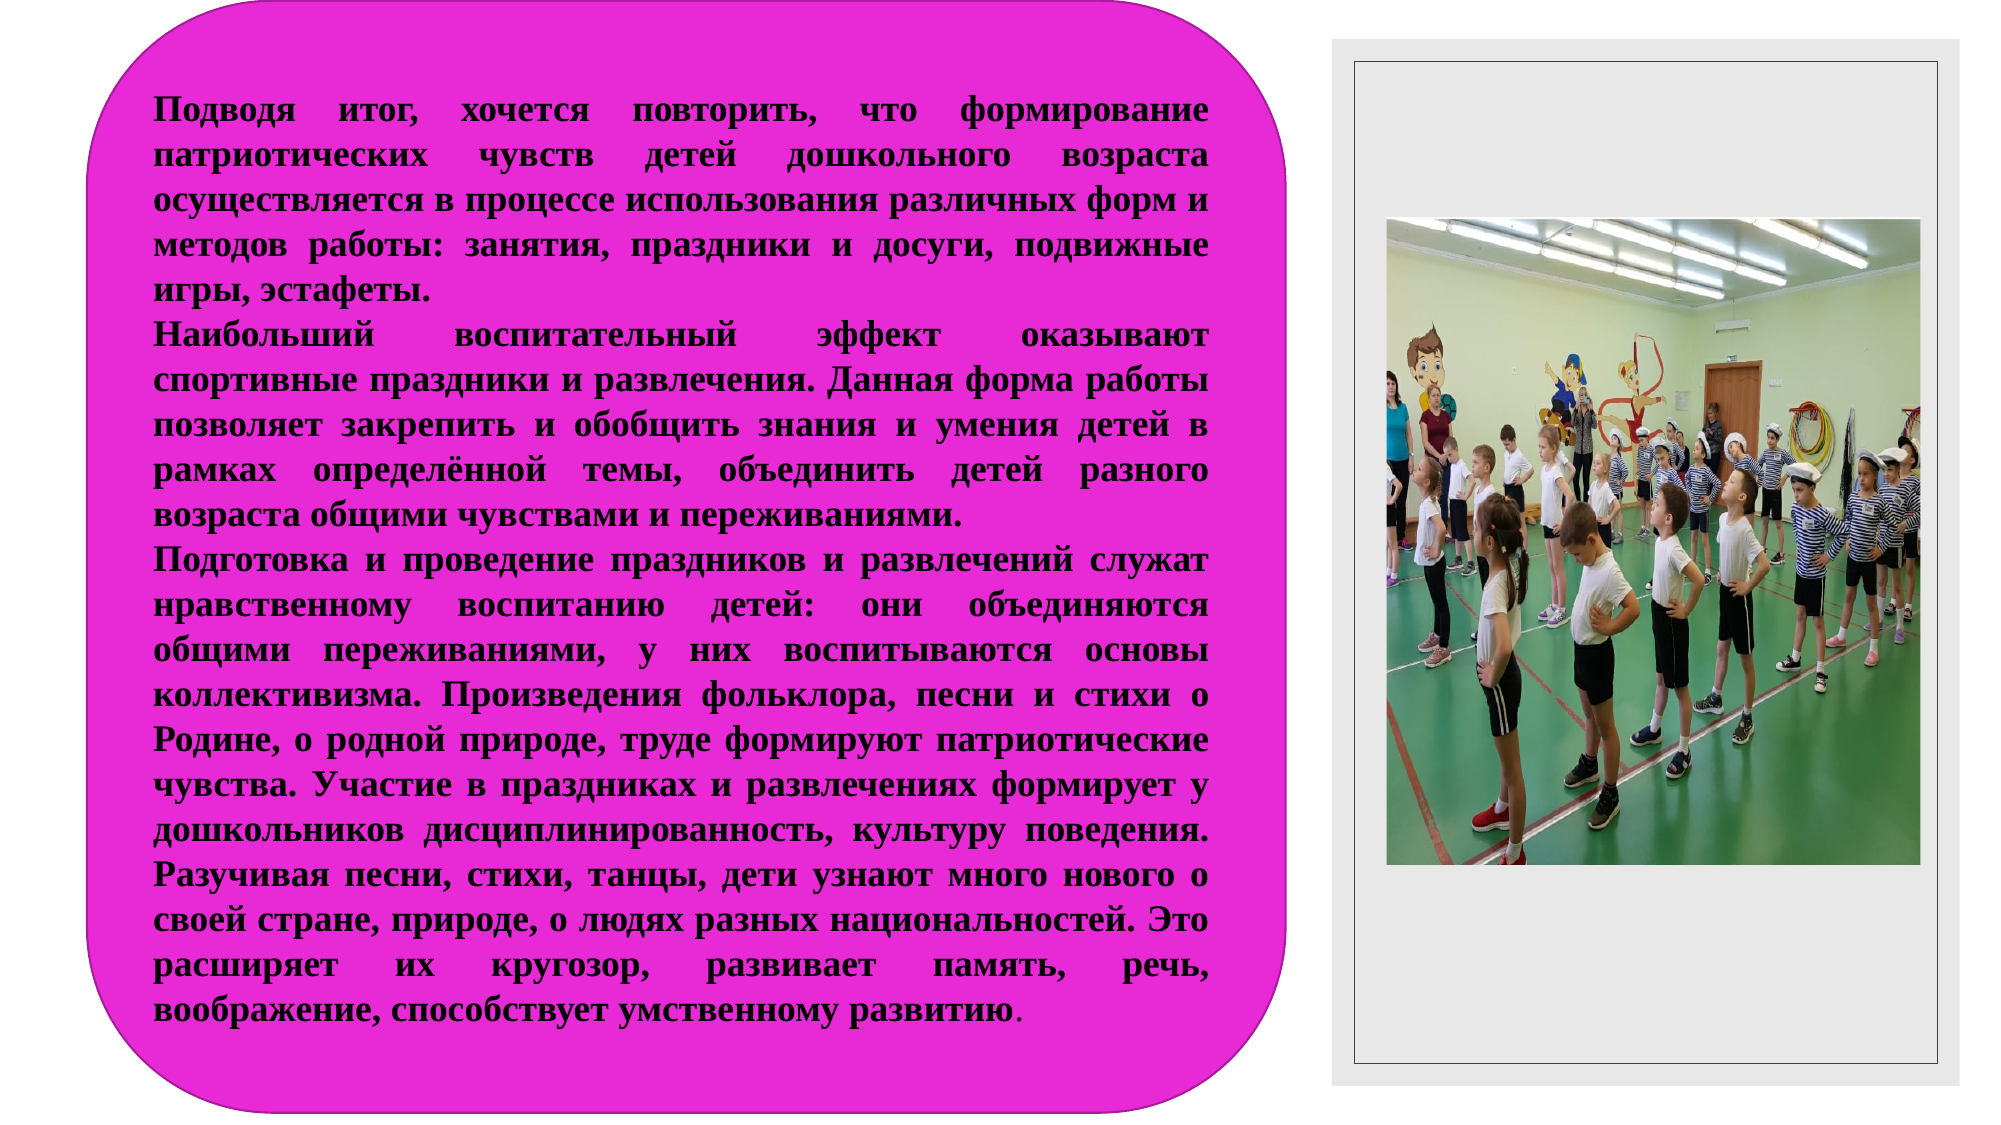

Подводя итог, хочется повторить, что формирование патриотических чувств детей дошкольного возраста осуществляется в процессе использования различных форм и методов работы: занятия, праздники и досуги, подвижные игры, эстафеты.
Наибольший воспитательный эффект оказывают спортивные праздники и развлечения. Данная форма работы позволяет закрепить и обобщить знания и умения детей в рамках определённой темы, объединить детей разного возраста общими чувствами и переживаниями.
Подготовка и проведение праздников и развлечений служат нравственному воспитанию детей: они объединяются общими переживаниями, у них воспитываются основы коллективизма. Произведения фольклора, песни и стихи о Родине, о родной природе, труде формируют патриотические чувства. Участие в праздниках и развлечениях формирует у дошкольников дисциплинированность, культуру поведения. Разучивая песни, стихи, танцы, дети узнают много нового о своей стране, природе, о людях разных национальностей. Это расширяет их кругозор, развивает память, речь, воображение, способствует умственному развитию.